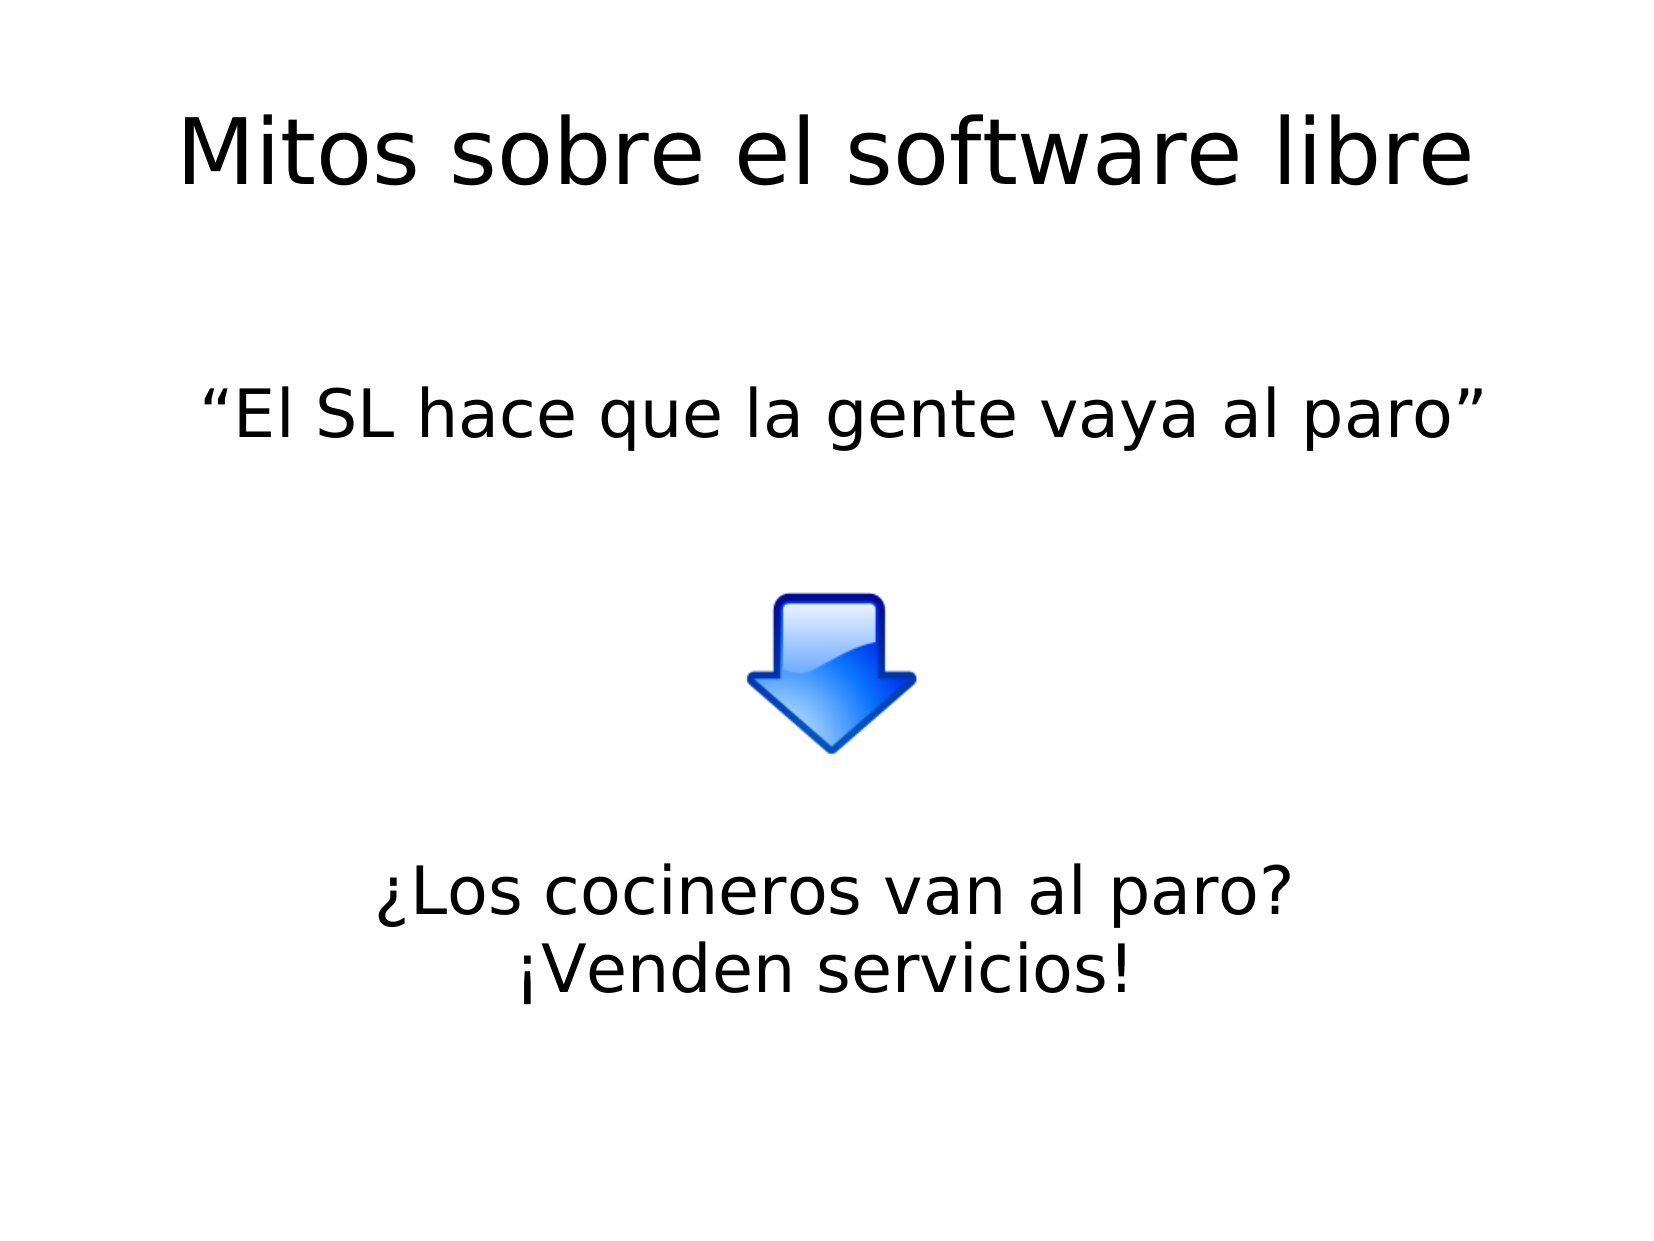

# Mitos sobre el software libre
“El SL hace que la gente vaya al paro”
¿Los cocineros van al paro?
¡Venden servicios!